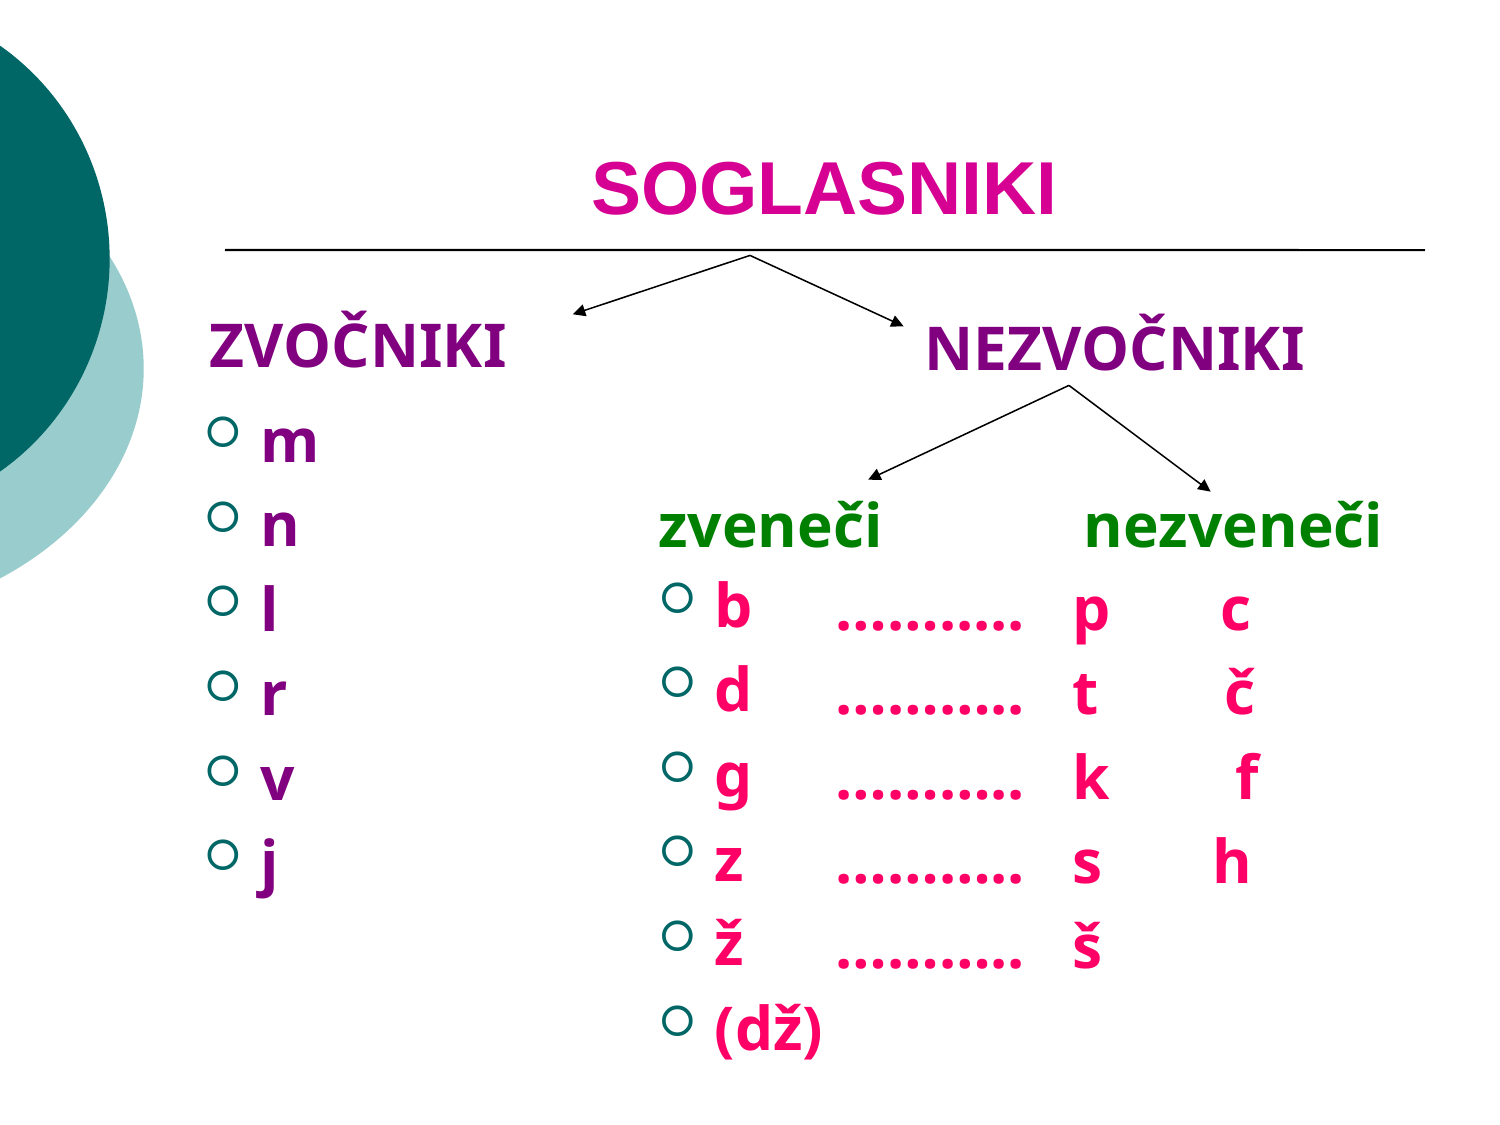

# SOGLASNIKI
ZVOČNIKI
NEZVOČNIKI
m
n
l
r
v
j
zveneči
nezveneči
b
d
g
z
ž
(dž)
……..... p c
……….. t č
……….. k f
……….. s h
……….. š